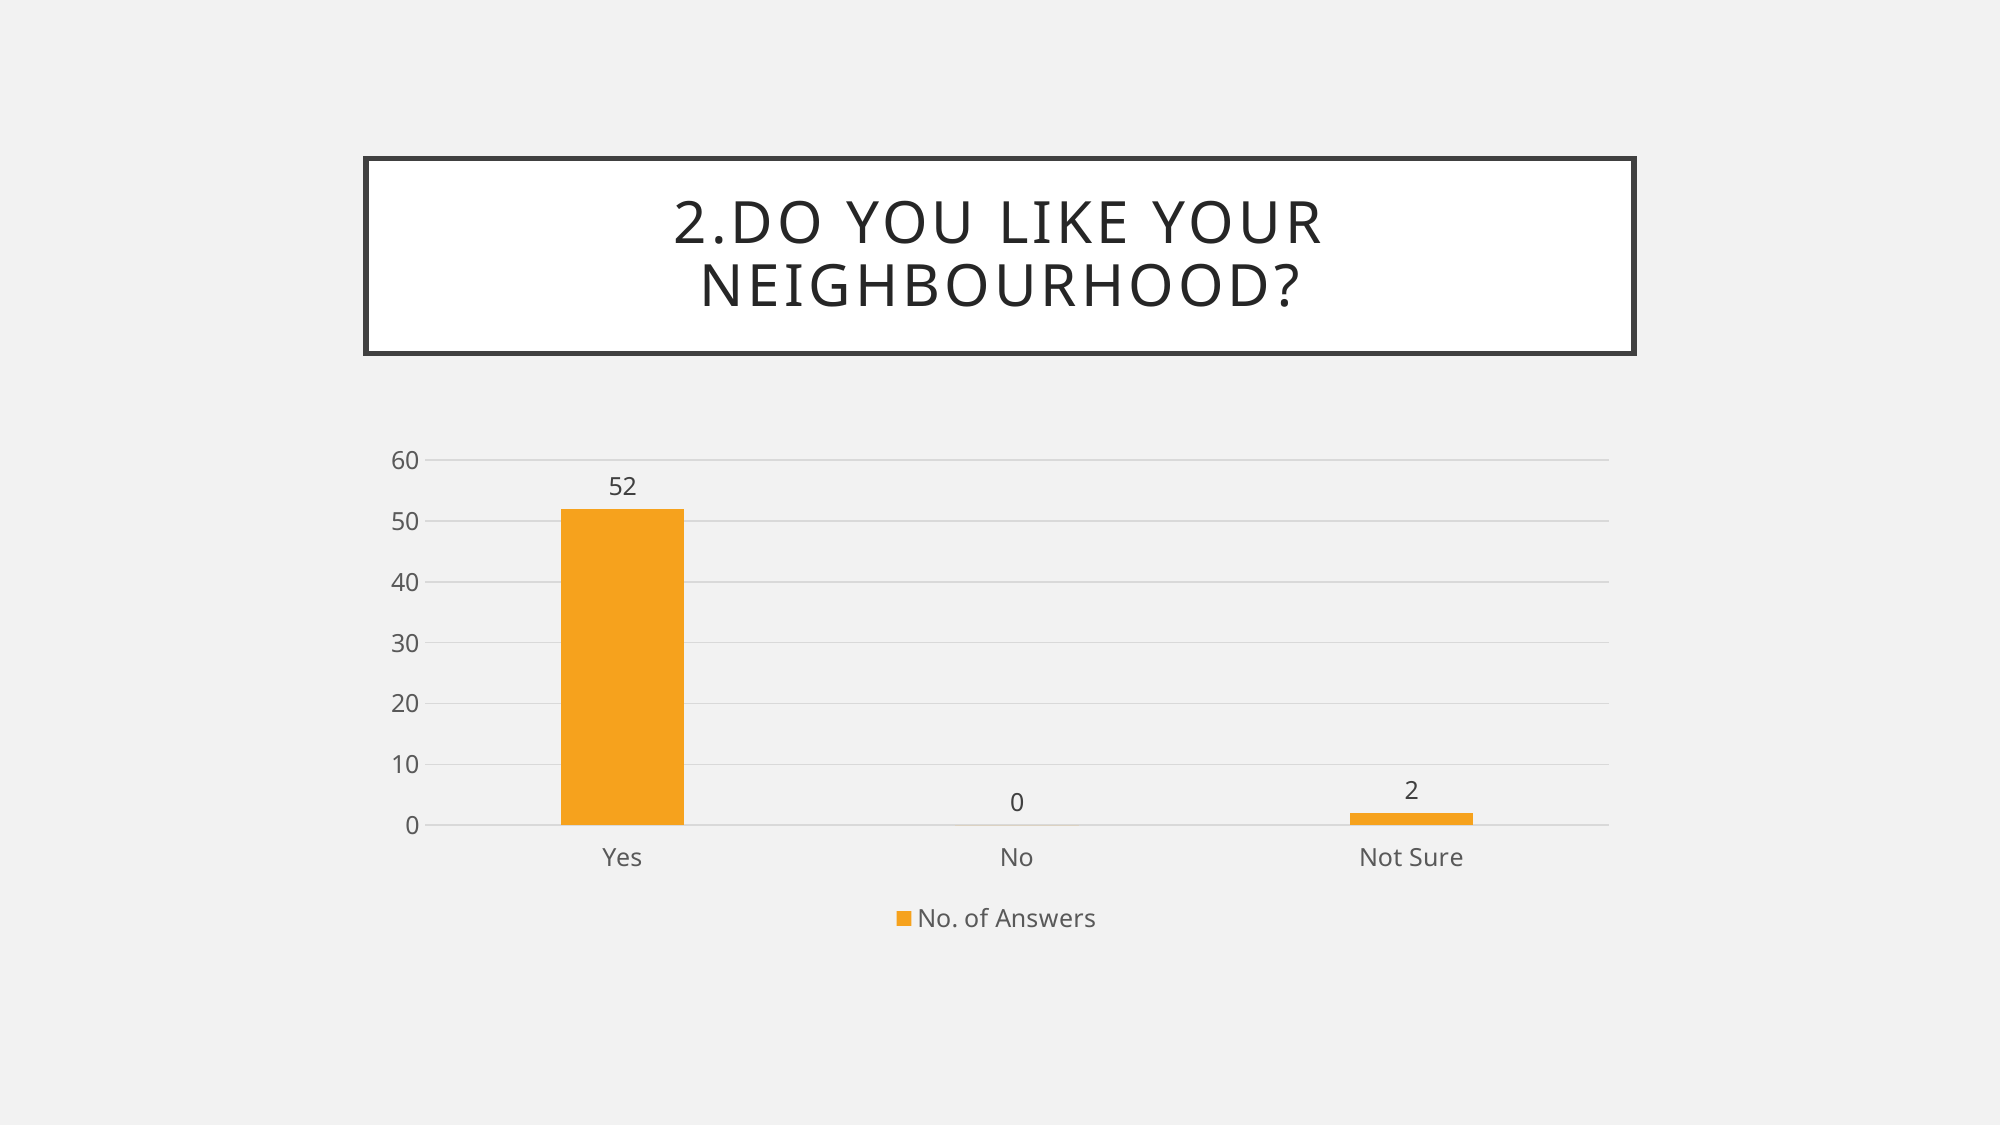

# 2.Do you like your NEIGHBOURHOOD?
### Chart
| Category | No. of Answers |
|---|---|
| Yes | 52.0 |
| No | 0.0 |
| Not Sure | 2.0 |